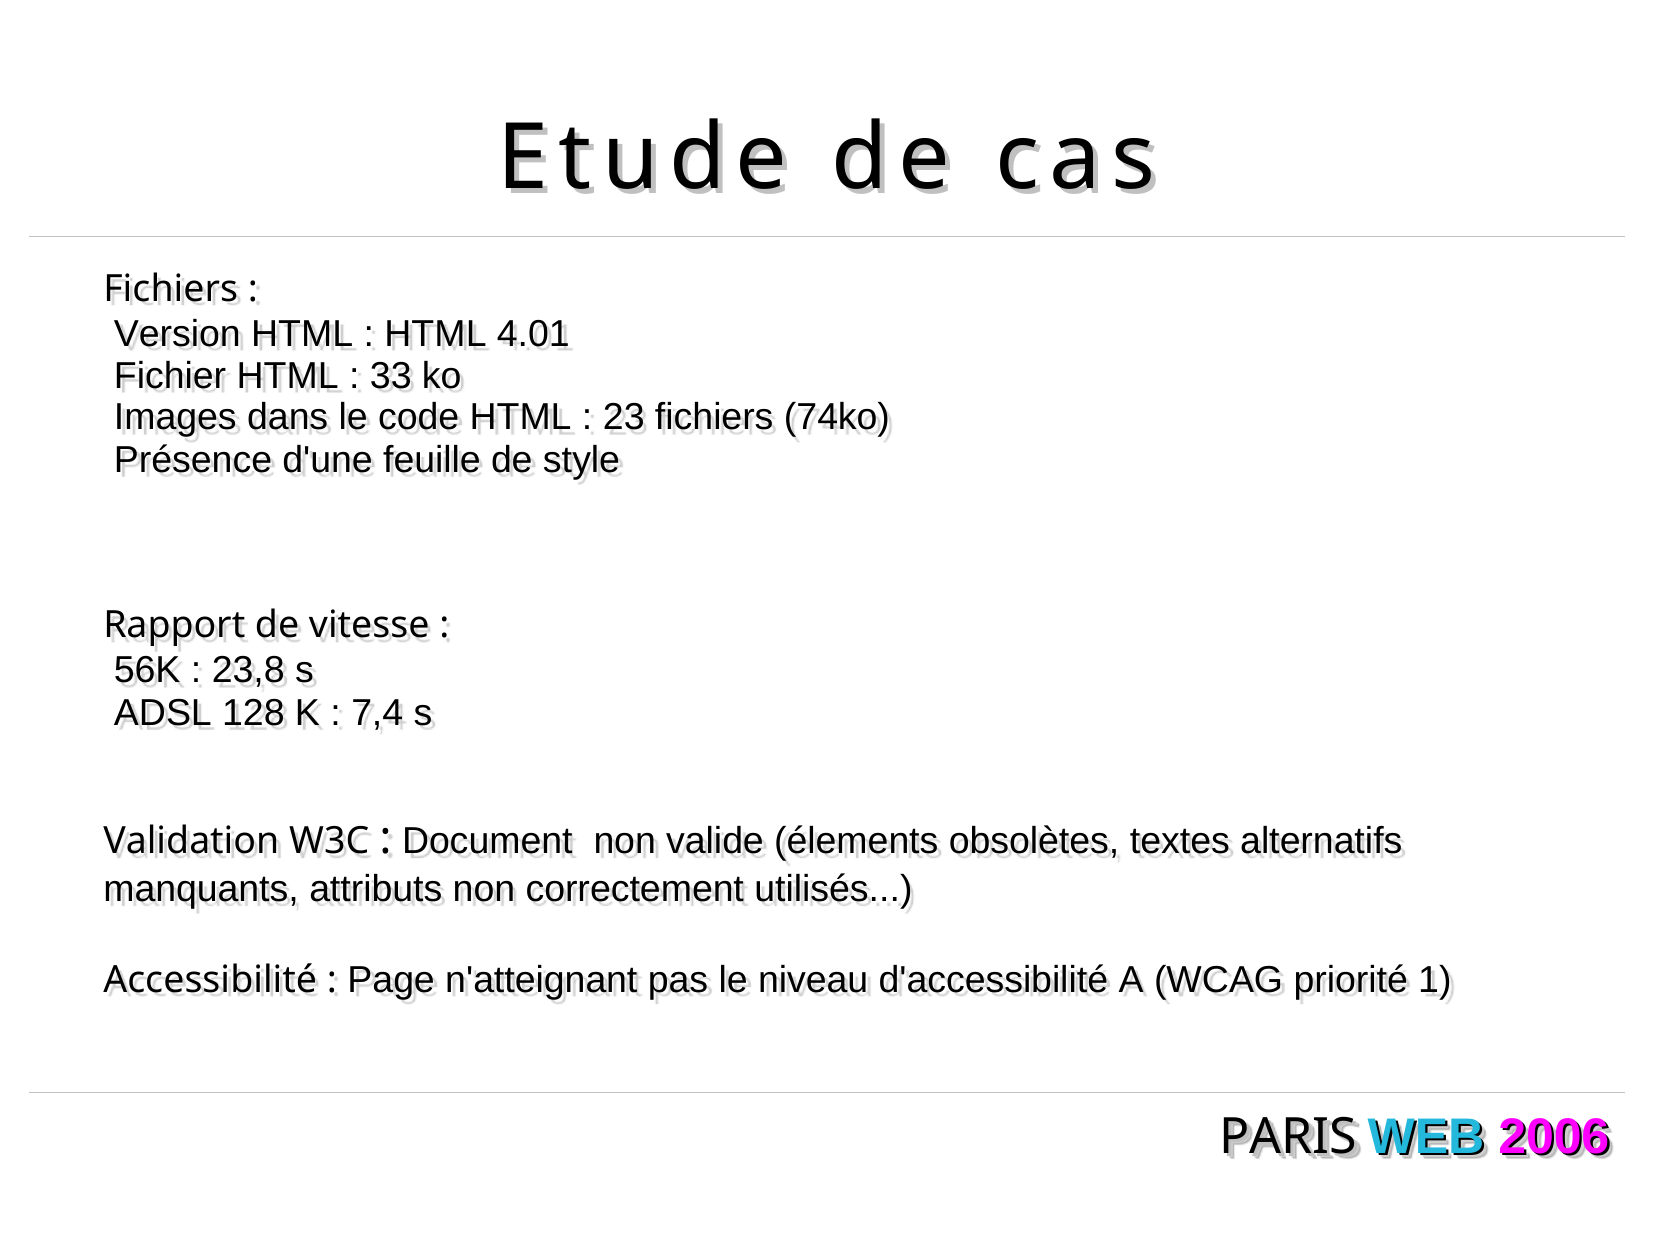

# Etude de cas
Fichiers :
 Version HTML : HTML 4.01
 Fichier HTML : 33 ko
 Images dans le code HTML : 23 fichiers (74ko)
 Présence d'une feuille de style
Rapport de vitesse :
 56K : 23,8 s
 ADSL 128 K : 7,4 s
Validation W3C : Document non valide (élements obsolètes, textes alternatifs manquants, attributs non correctement utilisés...)
Accessibilité : Page n'atteignant pas le niveau d'accessibilité A (WCAG priorité 1)
PARIS WEB 2006